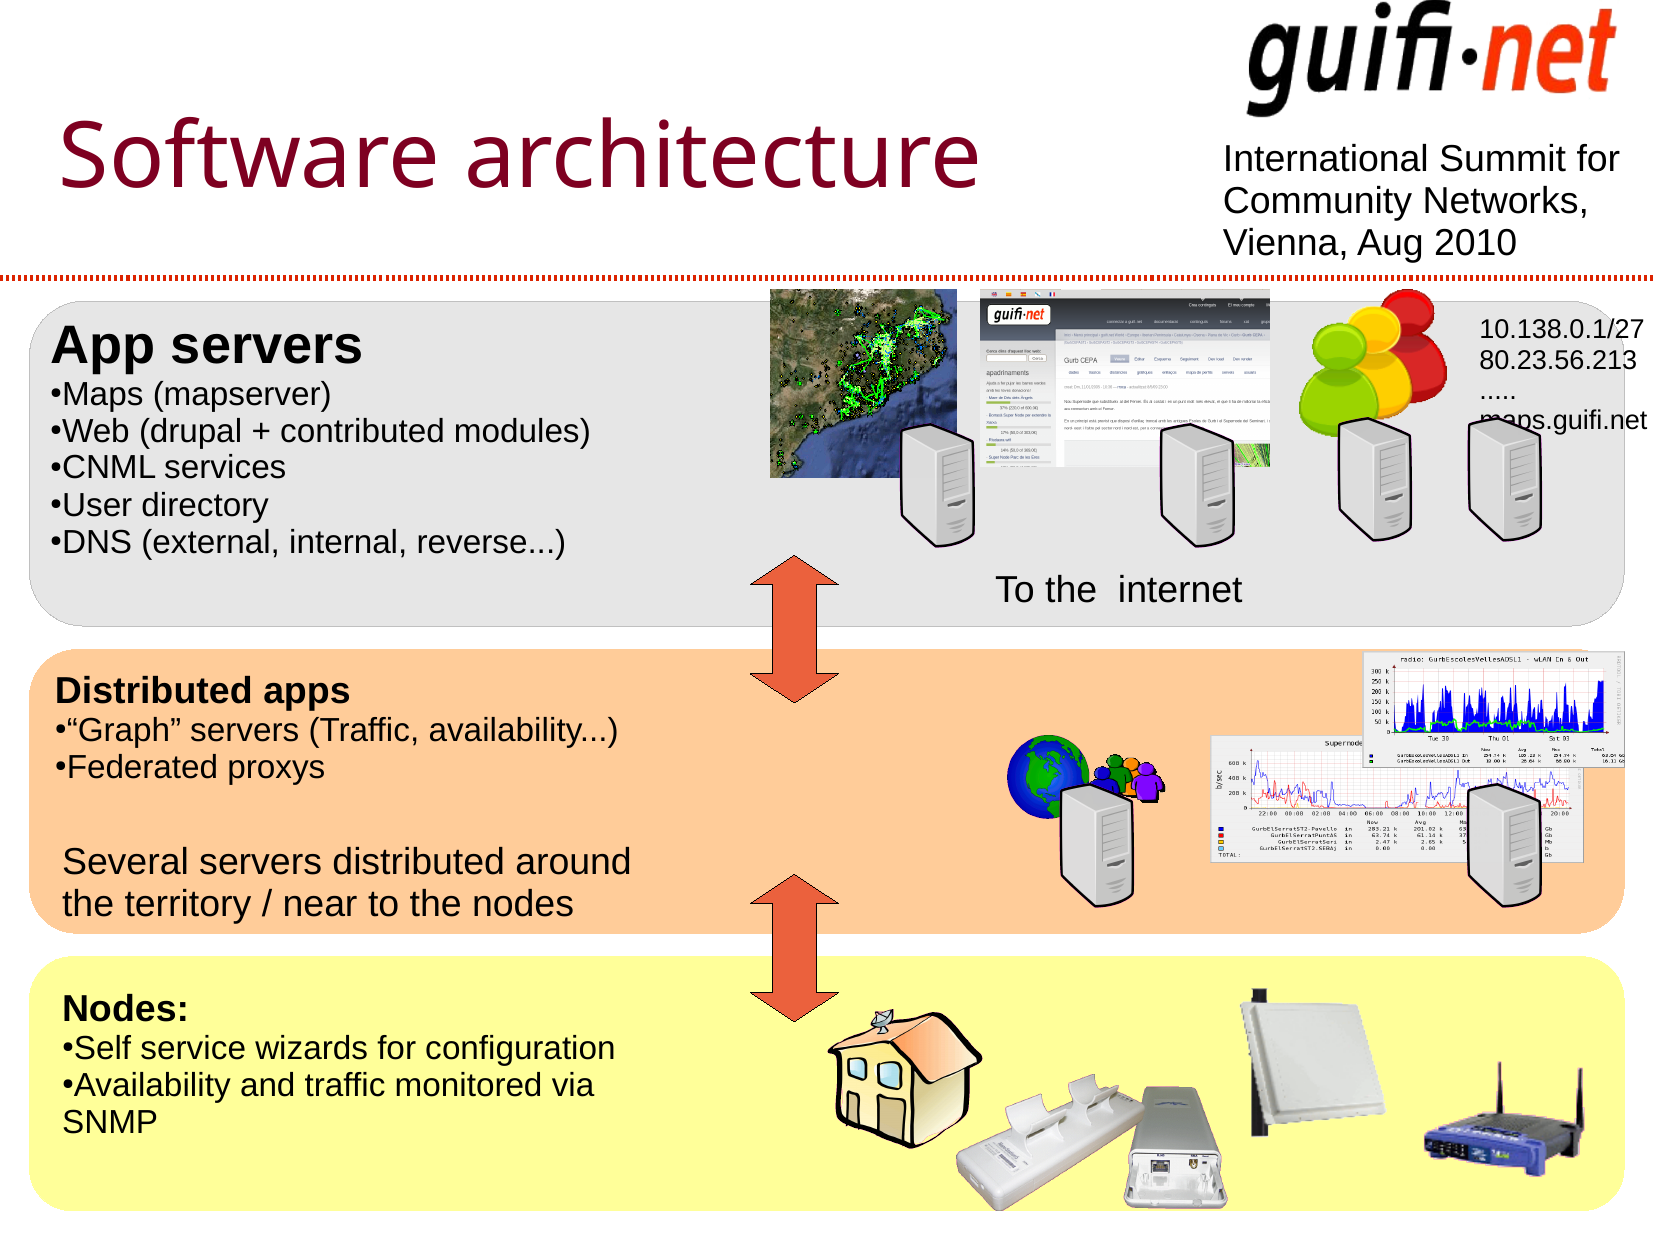

# Software architecture
App servers
Maps (mapserver)
Web (drupal + contributed modules)
CNML services
User directory
DNS (external, internal, reverse...)
10.138.0.1/27
80.23.56.213
.....
maps.guifi.net
To the internet
Distributed apps
“Graph” servers (Traffic, availability...)
Federated proxys
Several servers distributed around the territory / near to the nodes
Nodes:
Self service wizards for configuration
Availability and traffic monitored via SNMP